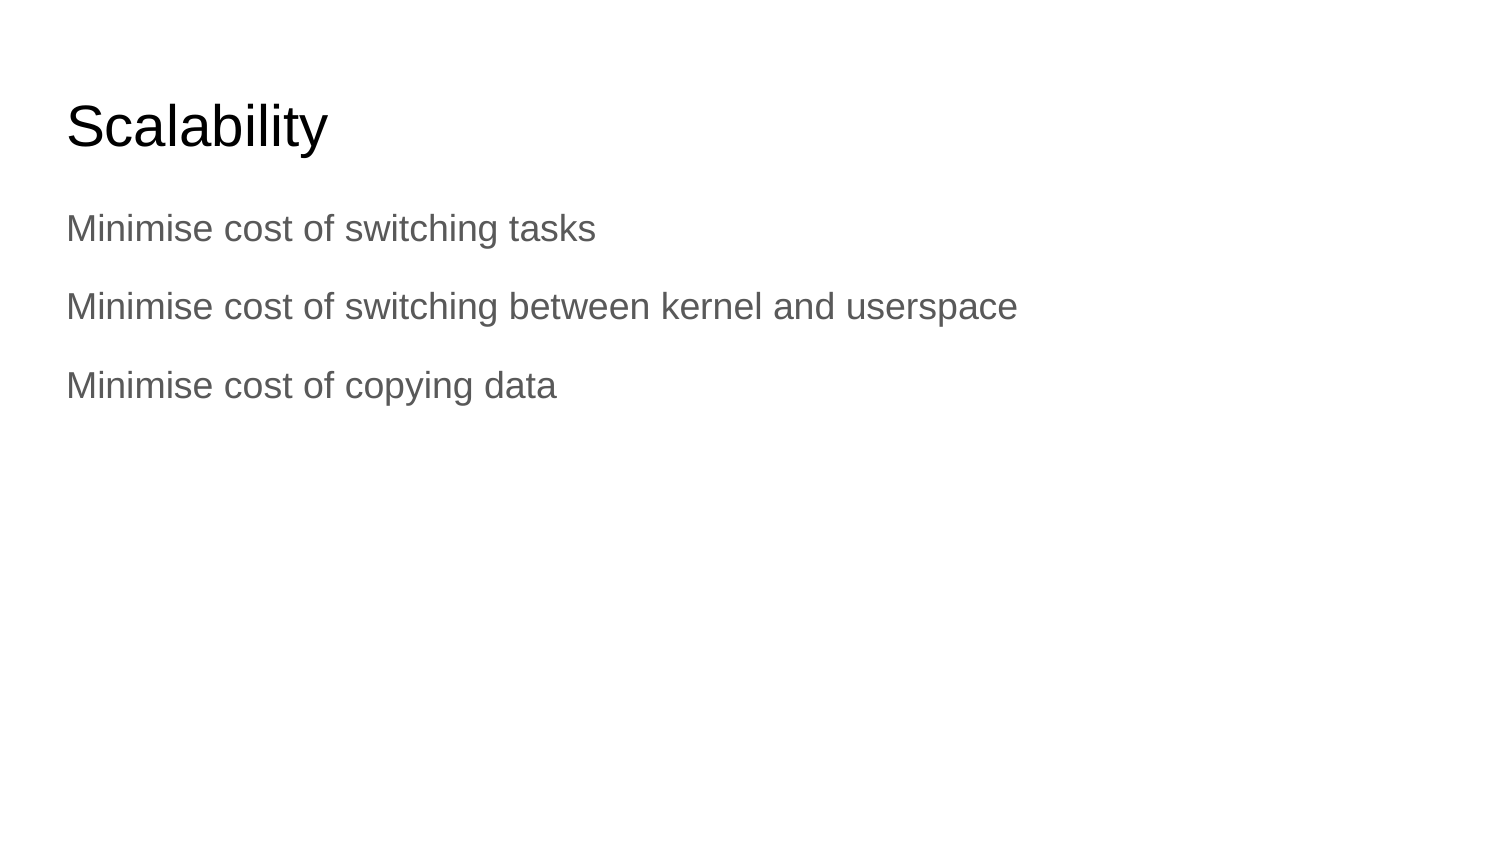

# Scalability
Minimise cost of switching tasks
Minimise cost of switching between kernel and userspace
Minimise cost of copying data